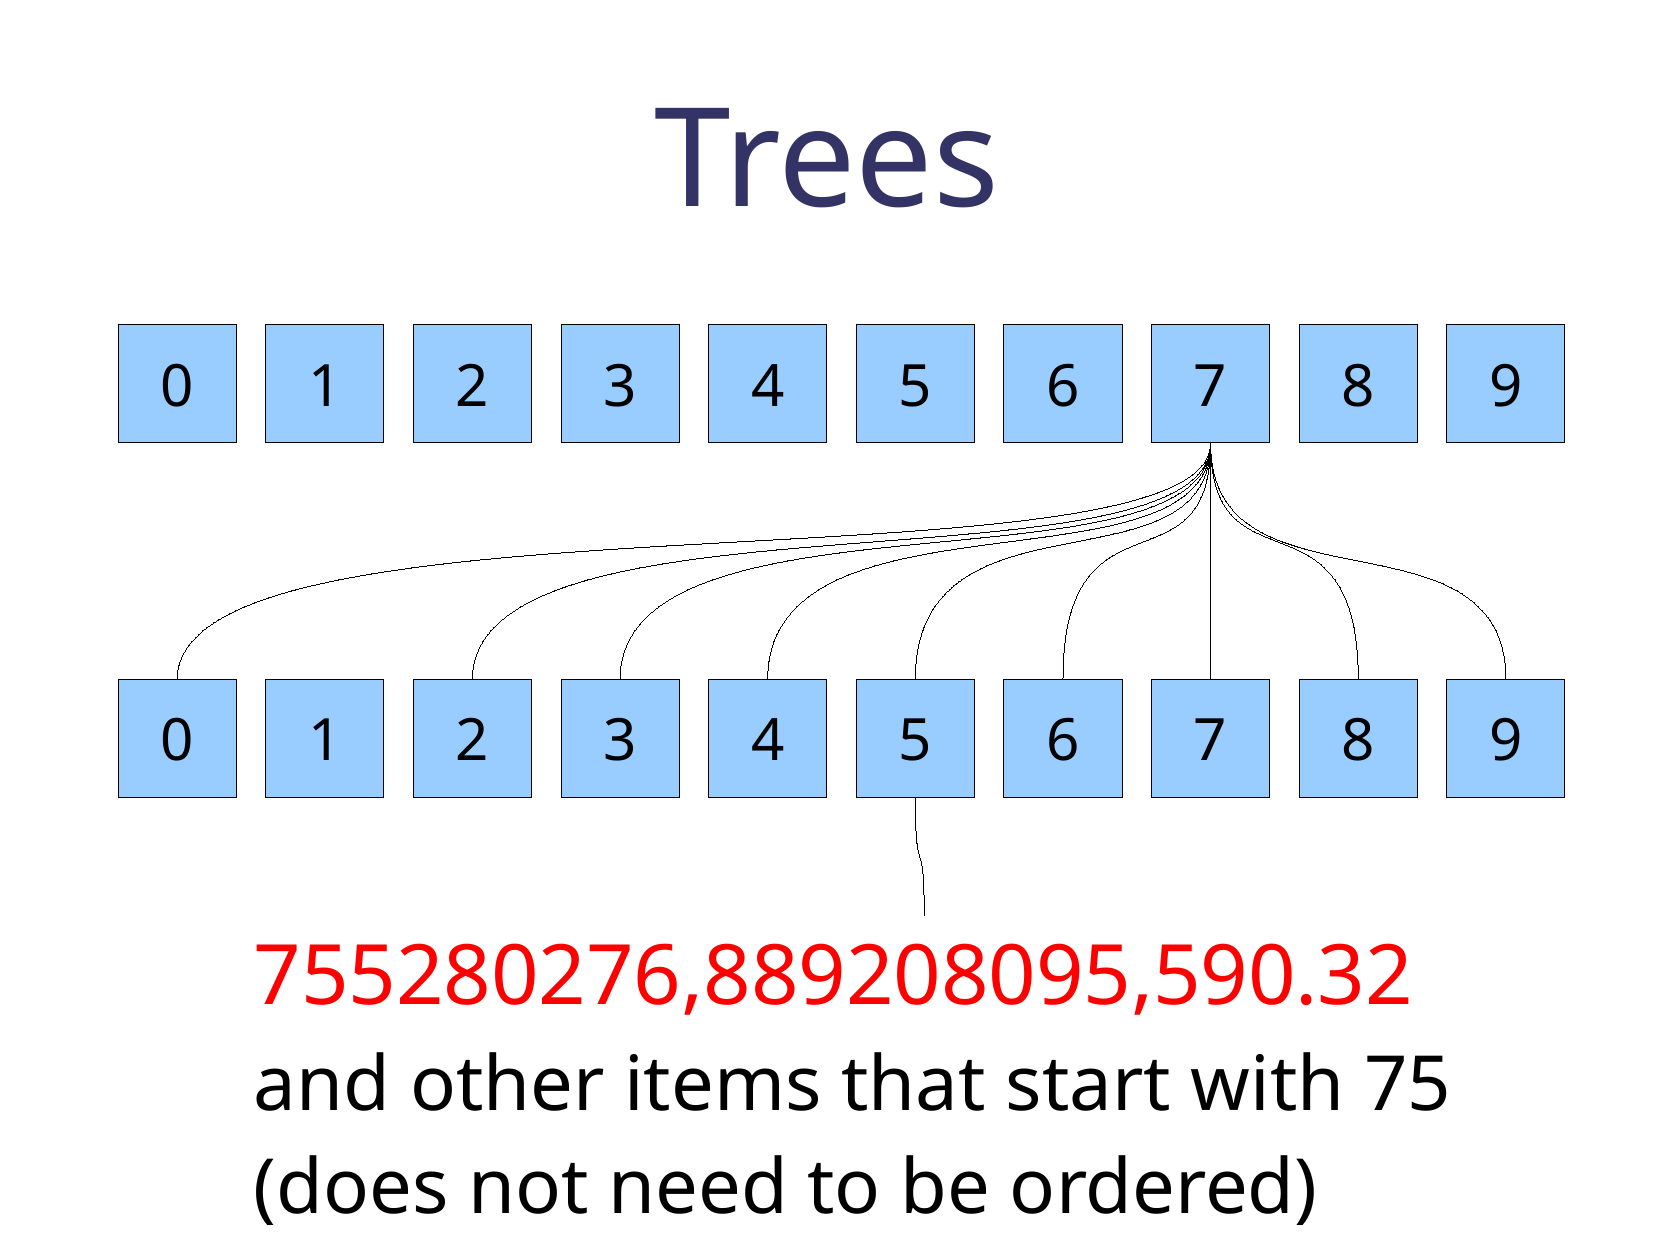

# Trees
0
1
2
3
4
5
6
7
8
9
0
1
2
3
4
5
6
7
8
9
755280276,889208095,590.32
and other items that start with 75
(does not need to be ordered)